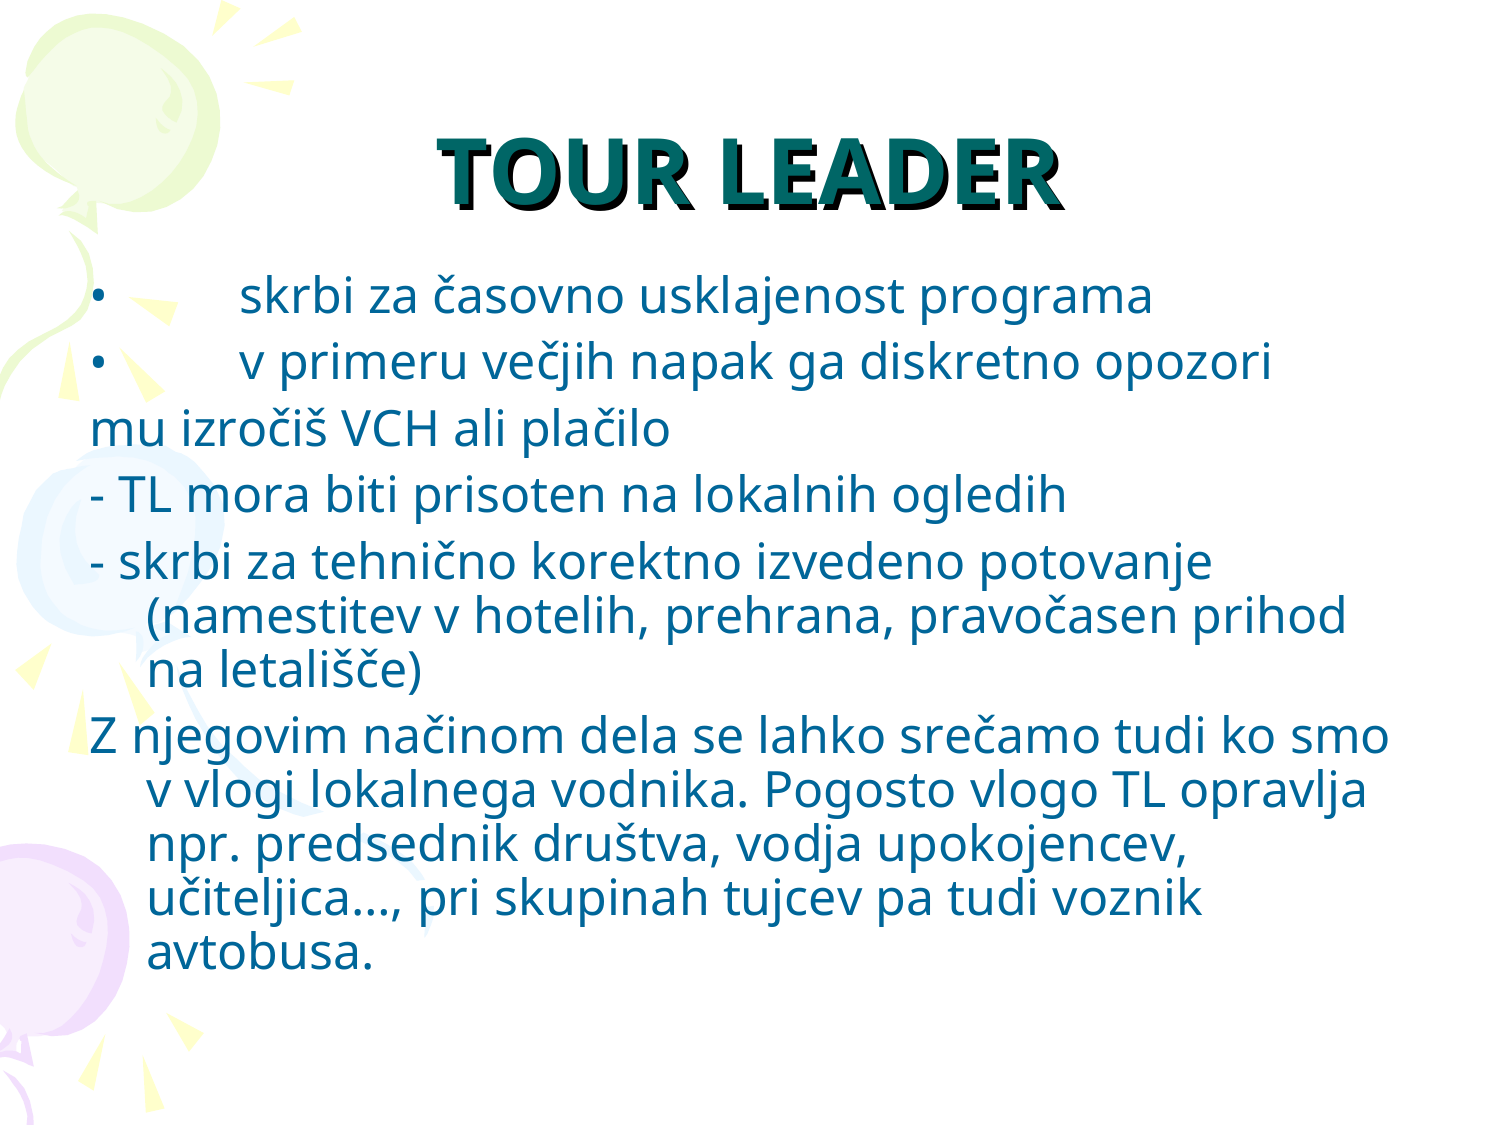

# TOUR LEADER
 	skrbi za časovno usklajenost programa
	v primeru večjih napak ga diskretno opozori
mu izročiš VCH ali plačilo
- TL mora biti prisoten na lokalnih ogledih
- skrbi za tehnično korektno izvedeno potovanje (namestitev v hotelih, prehrana, pravočasen prihod na letališče)
Z njegovim načinom dela se lahko srečamo tudi ko smo v vlogi lokalnega vodnika. Pogosto vlogo TL opravlja npr. predsednik društva, vodja upokojencev, učiteljica…, pri skupinah tujcev pa tudi voznik avtobusa.